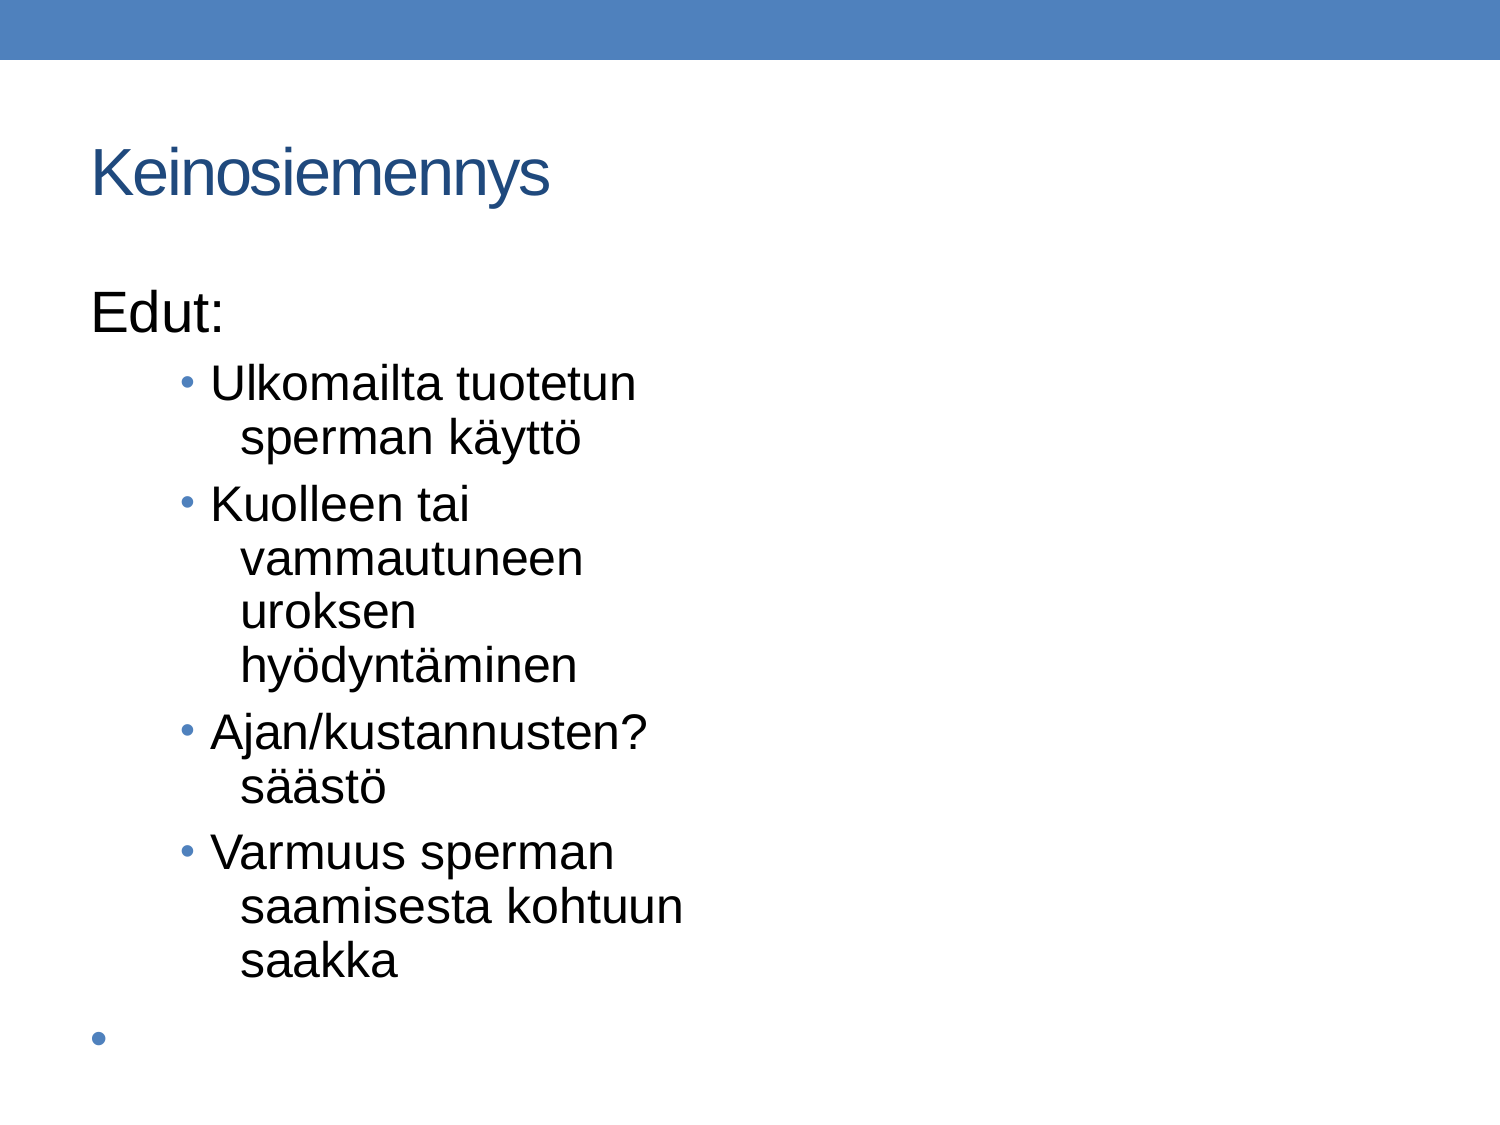

# Keinosiemennys
Edut:
Ulkomailta tuotetun sperman käyttö
Kuolleen tai vammautuneen uroksen hyödyntäminen
Ajan/kustannusten? säästö
Varmuus sperman saamisesta kohtuun saakka